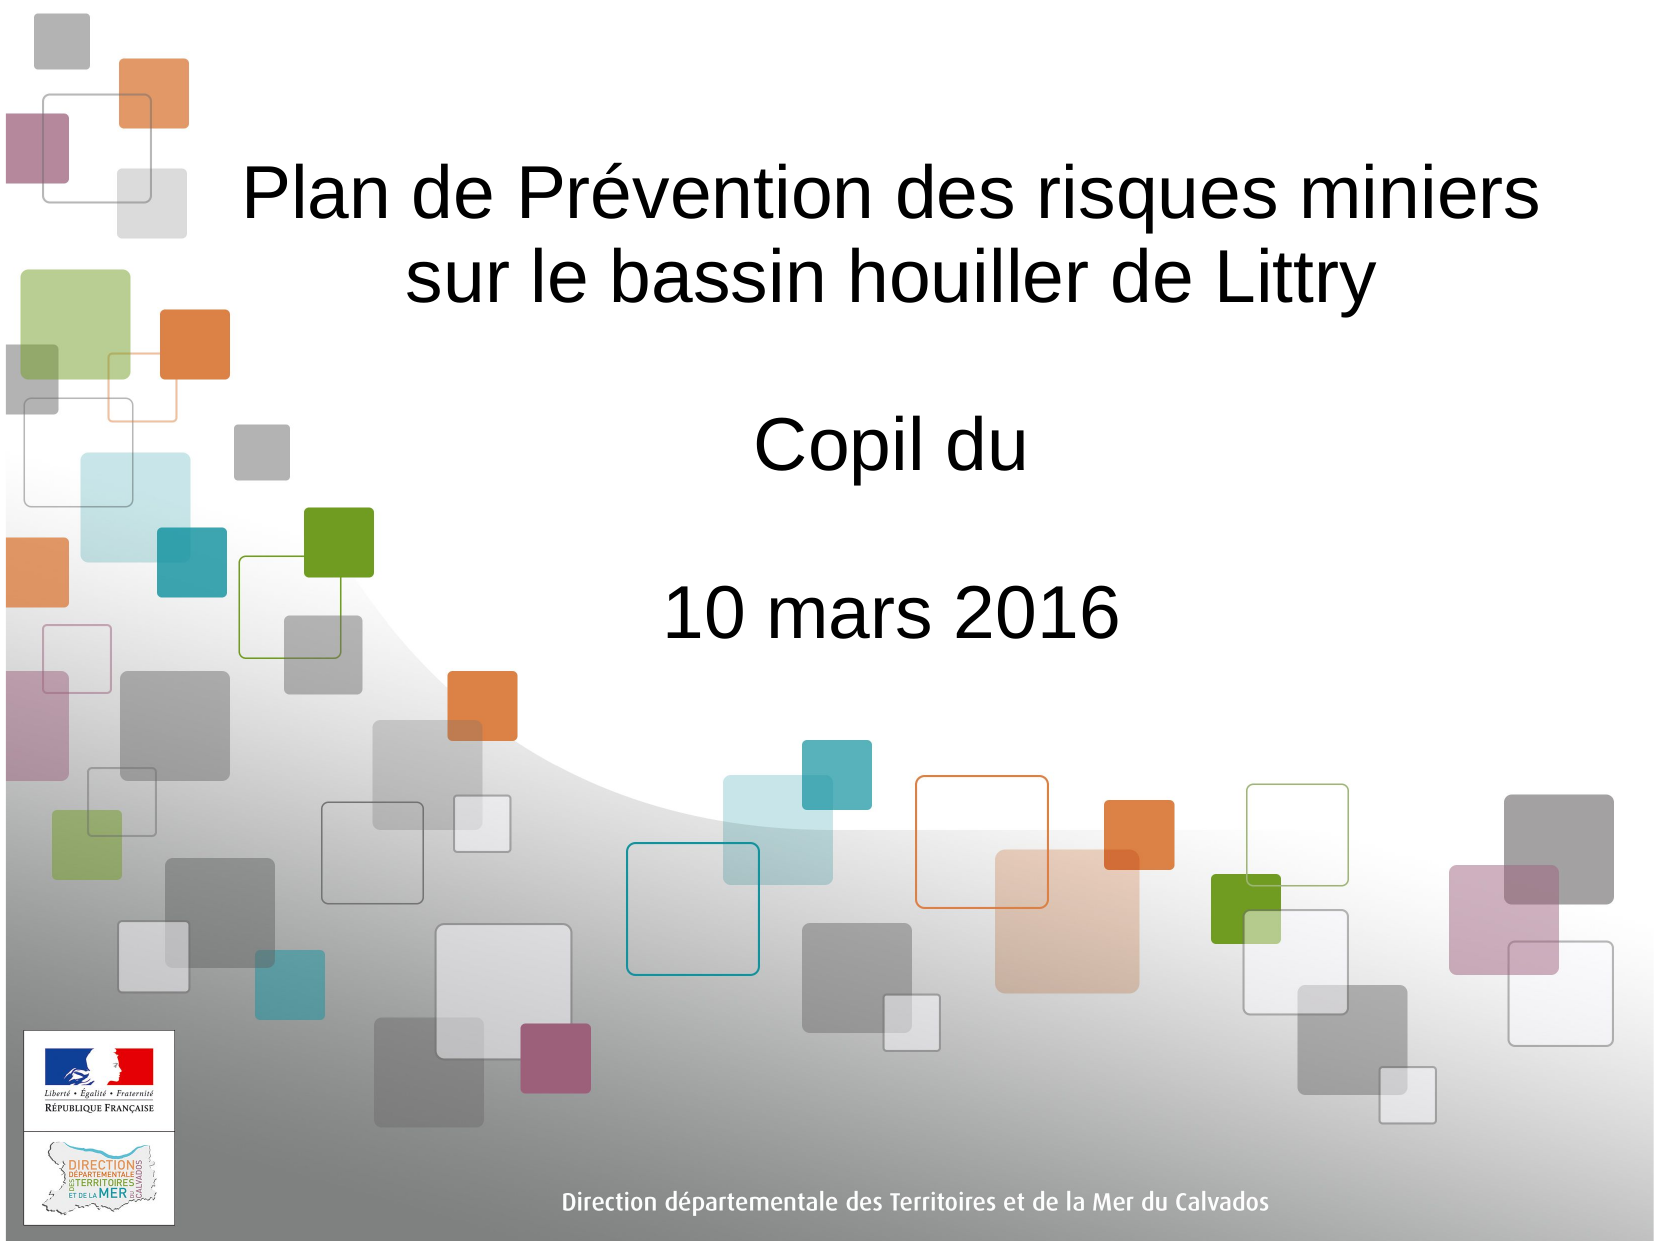

# Plan de Prévention des risques miniers sur le bassin houiller de Littry
Copil du
10 mars 2016